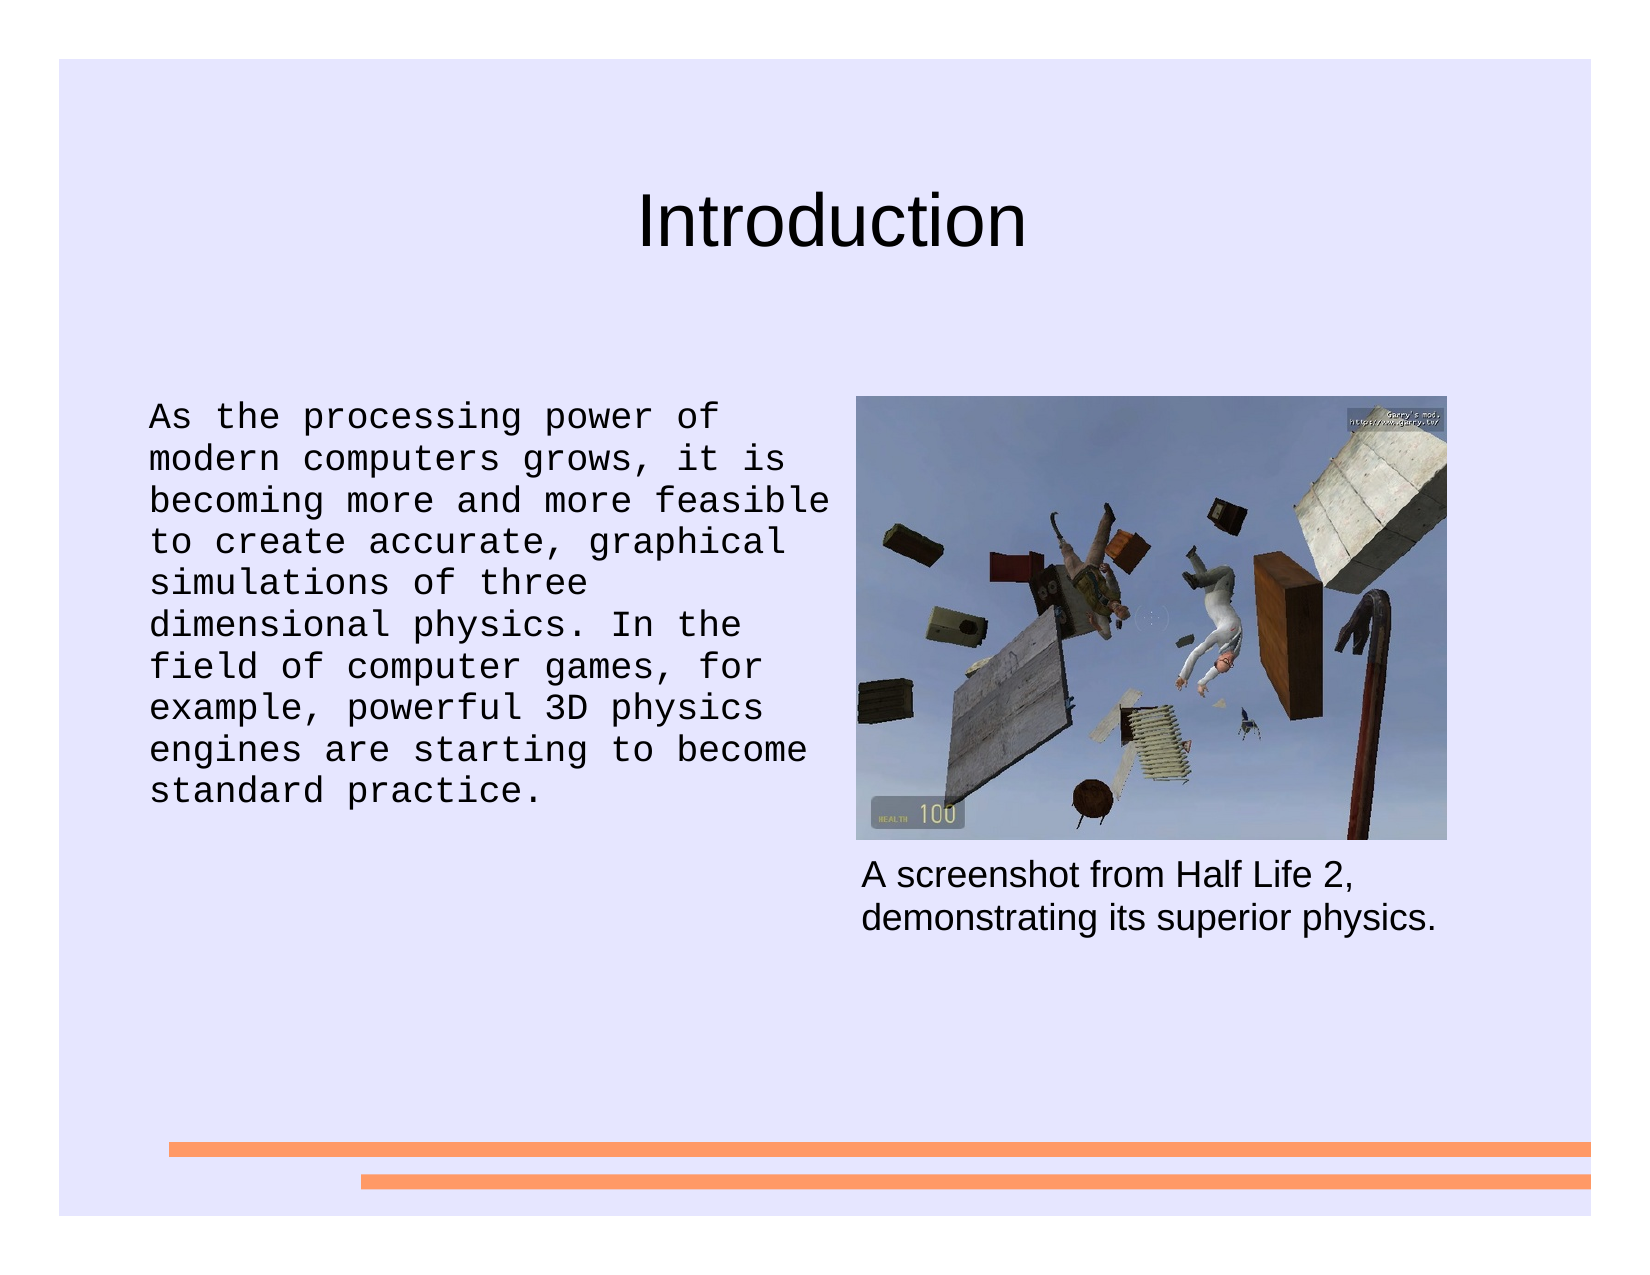

Introduction
As the processing power of modern computers grows, it is becoming more and more feasible to create accurate, graphical simulations of three dimensional physics. In the field of computer games, for example, powerful 3D physics engines are starting to become standard practice.
A screenshot from Half Life 2, demonstrating its superior physics.